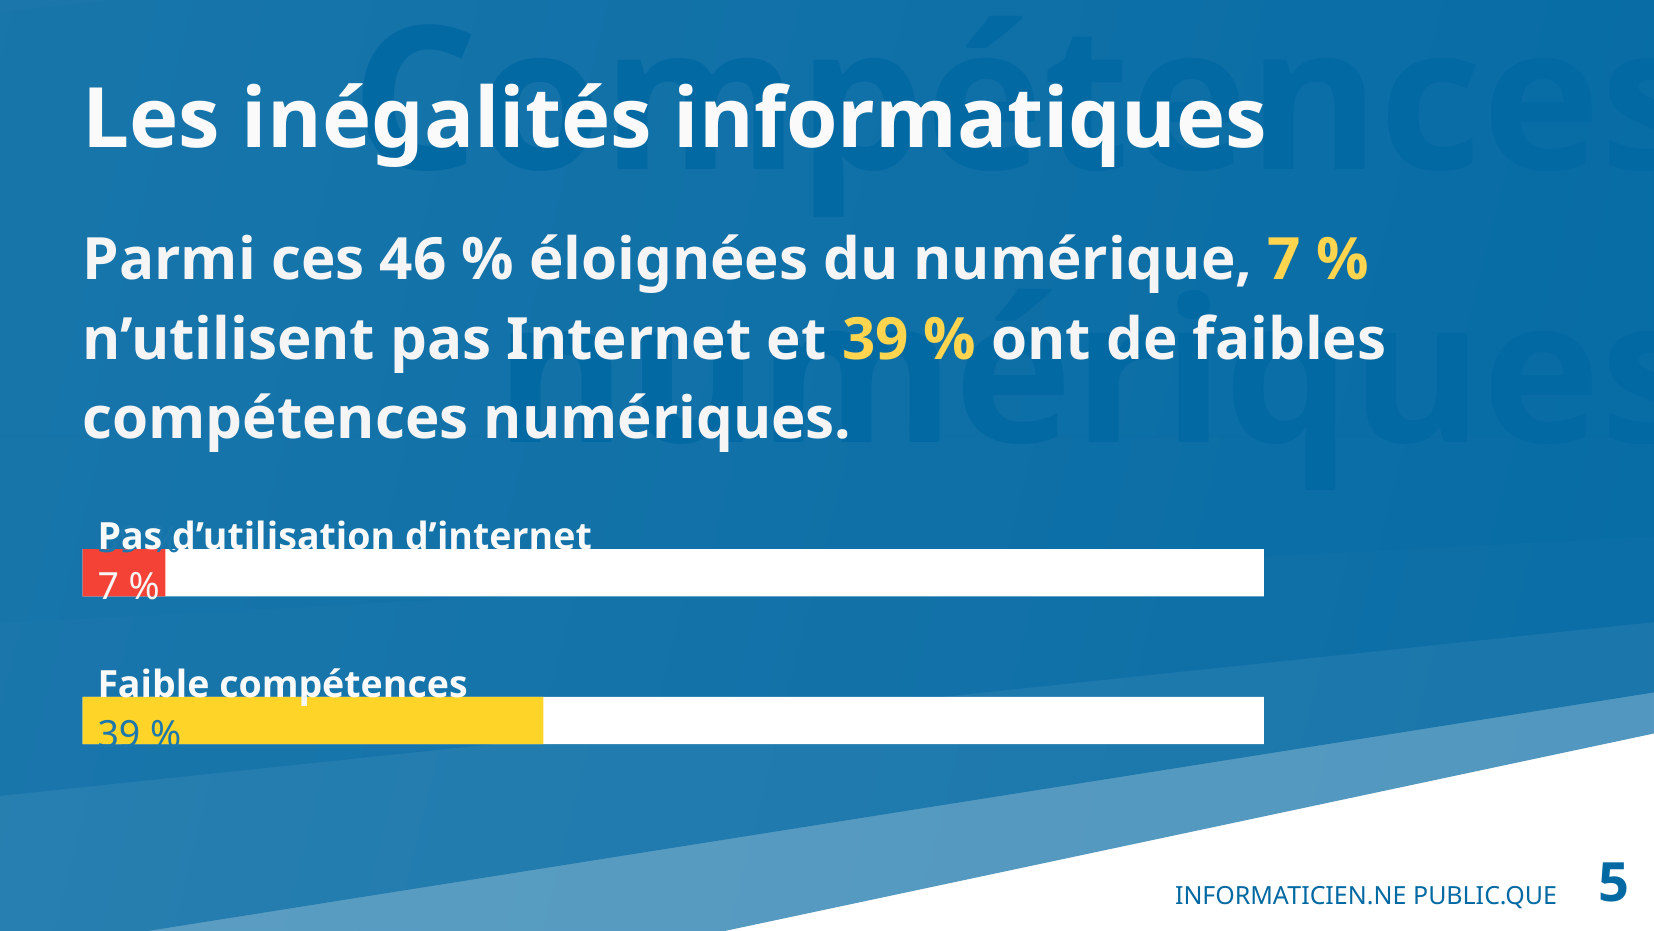

# Compétences numériques
Les inégalités informatiques
Parmi ces 46 % éloignées du numérique, 7 % n’utilisent pas Internet et 39 % ont de faibles compétences numériques.
Pas d’utilisation d’internet
39 %
7 %
Faible compétences
39 %
INFORMATICIEN.NE PUBLIC.QUE
5